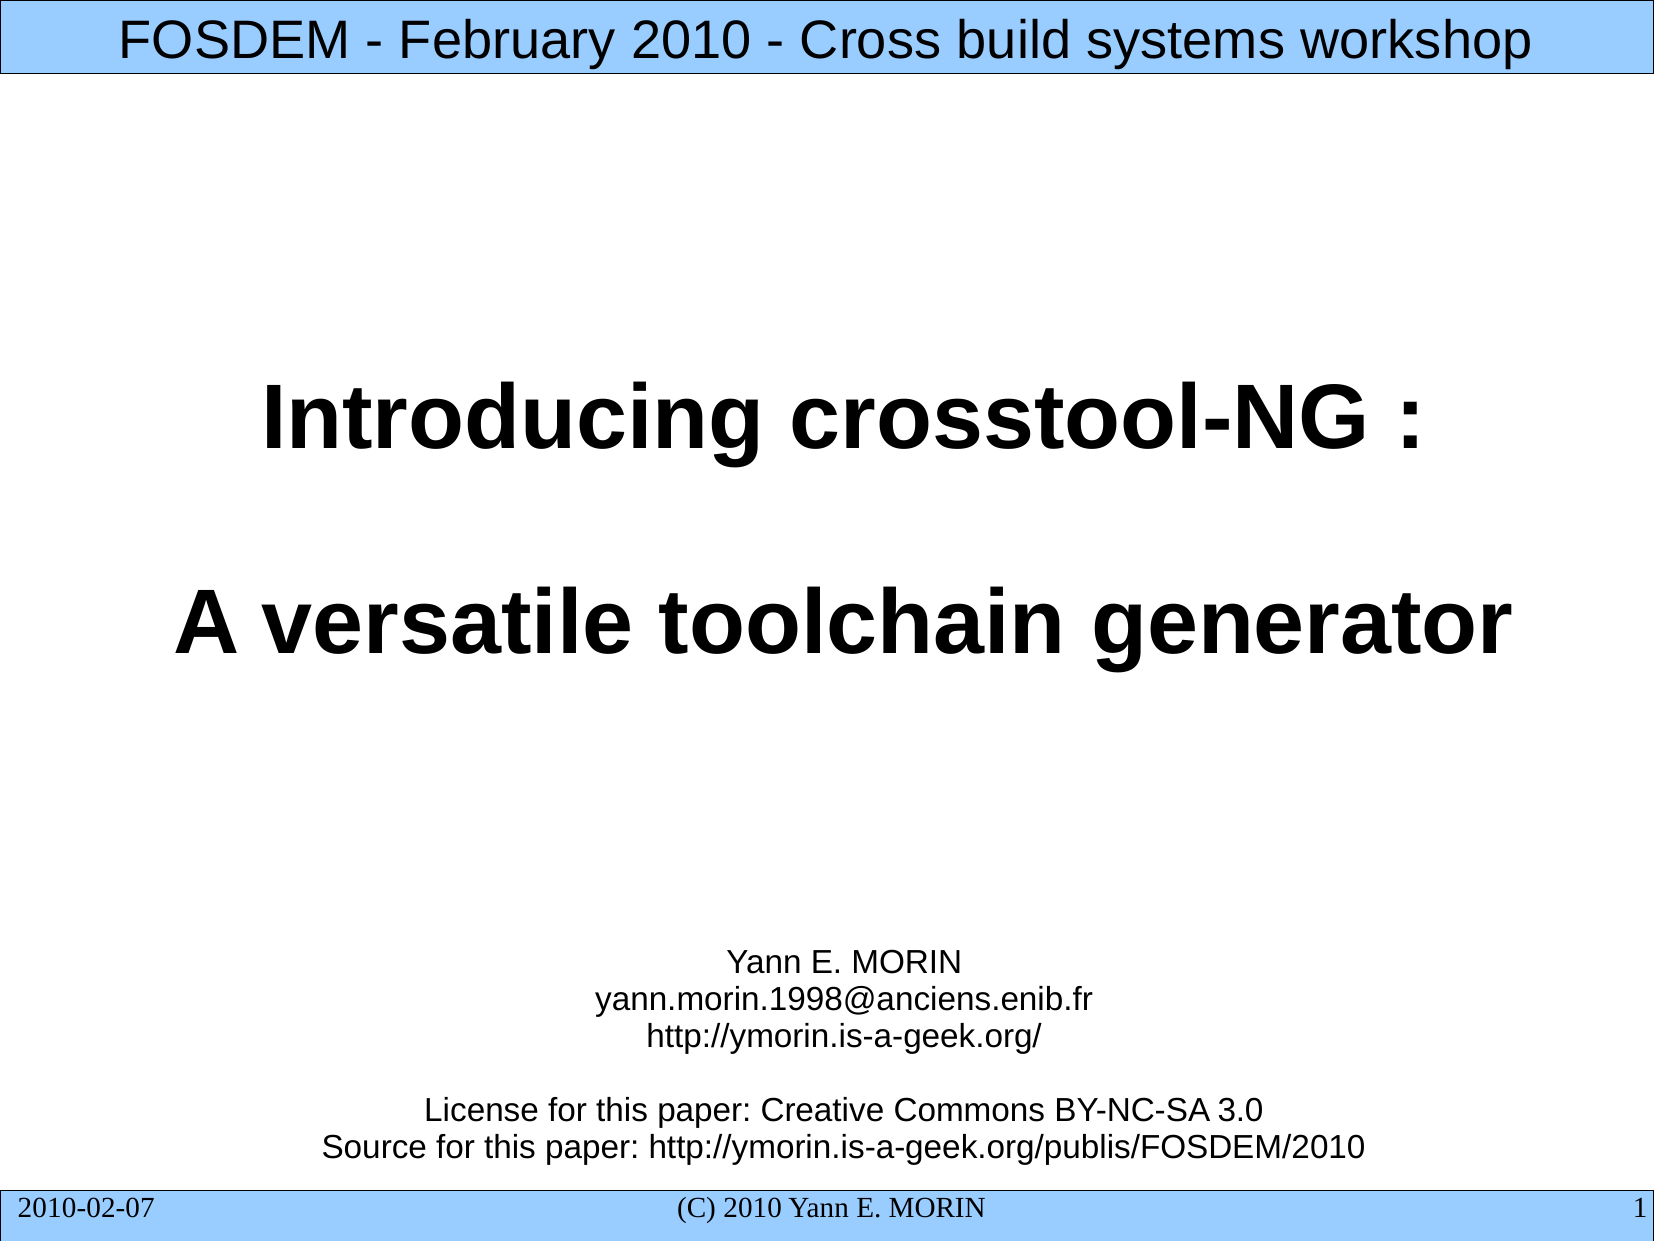

# FOSDEM - February 2010 - Cross build systems workshop
Introducing crosstool-NG :
A versatile toolchain generator
Yann E. MORIN
yann.morin.1998@anciens.enib.fr
http://ymorin.is-a-geek.org/
License for this paper: Creative Commons BY-NC-SA 3.0
Source for this paper: http://ymorin.is-a-geek.org/publis/FOSDEM/2010
2010-02-07
(C) 2010 Yann E. MORIN
1